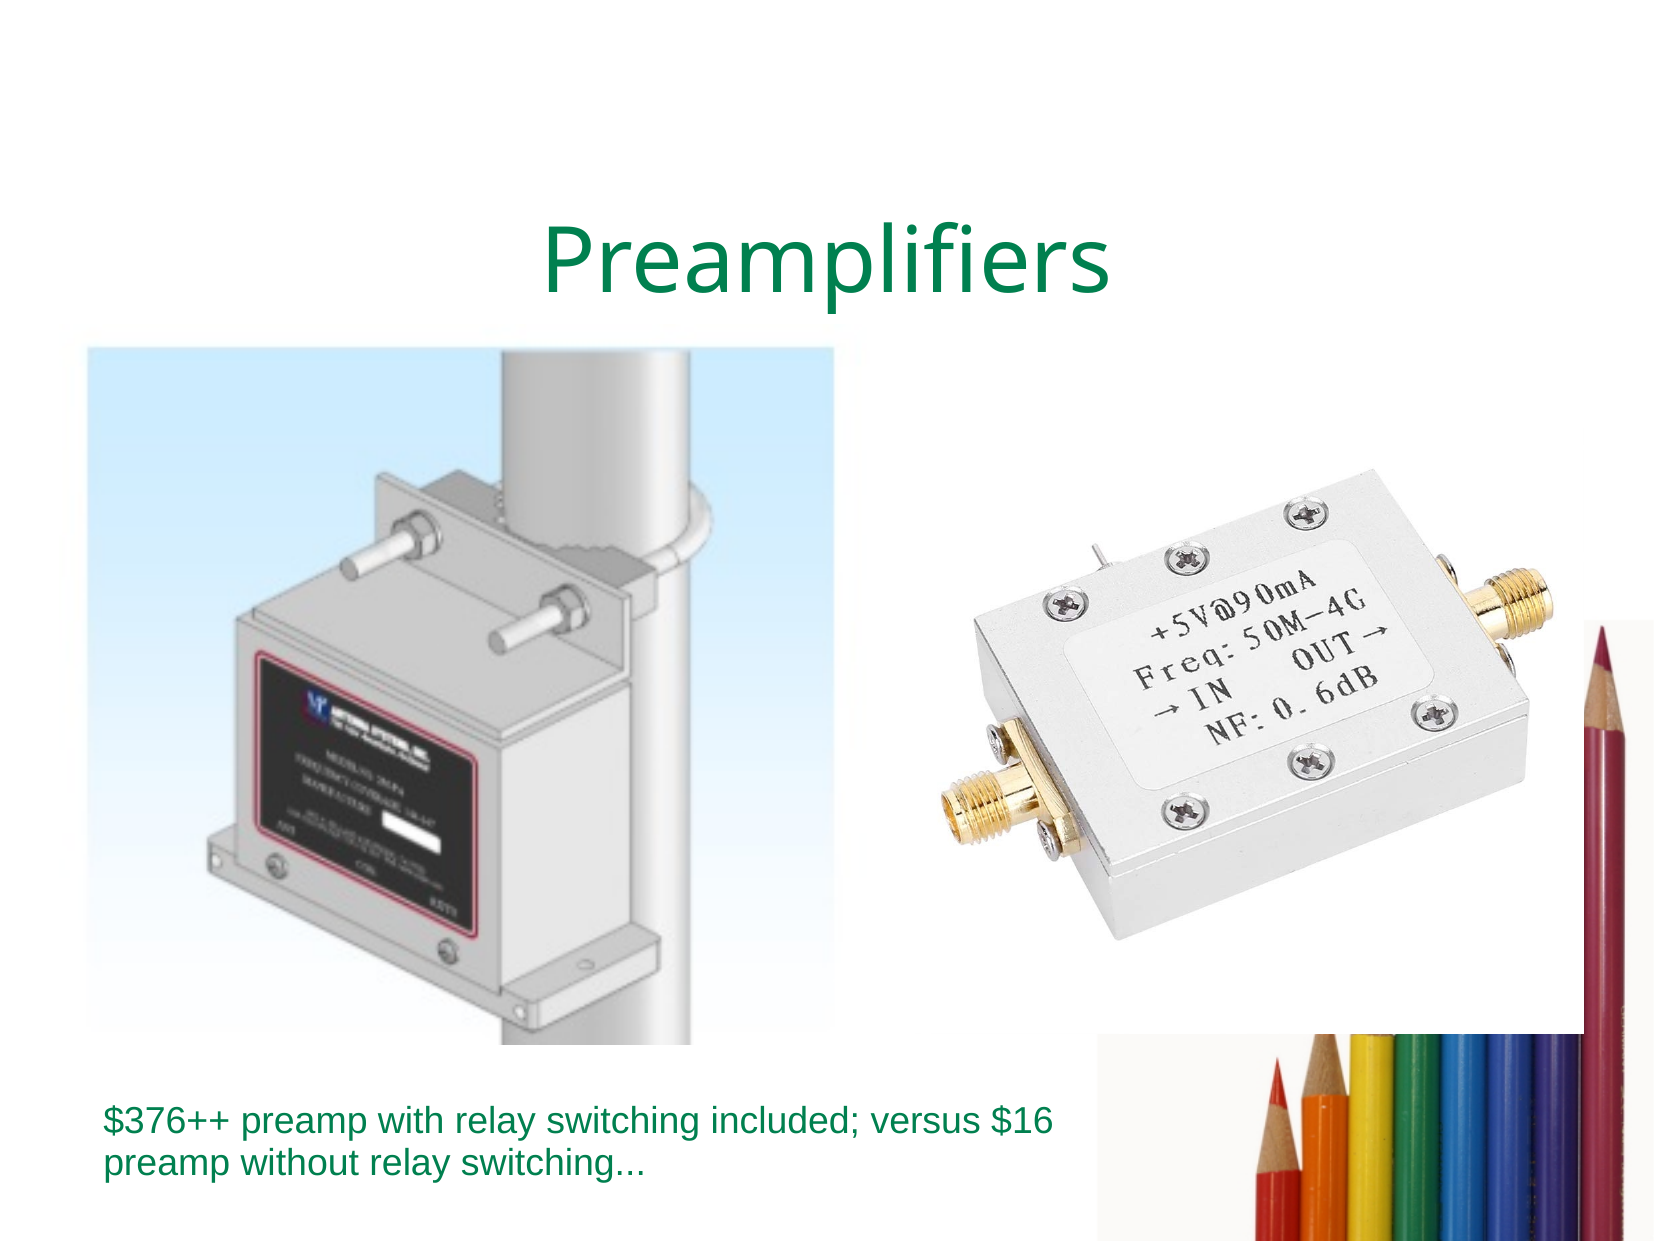

# Preamplifiers
$376++ preamp with relay switching included; versus $16 preamp without relay switching...